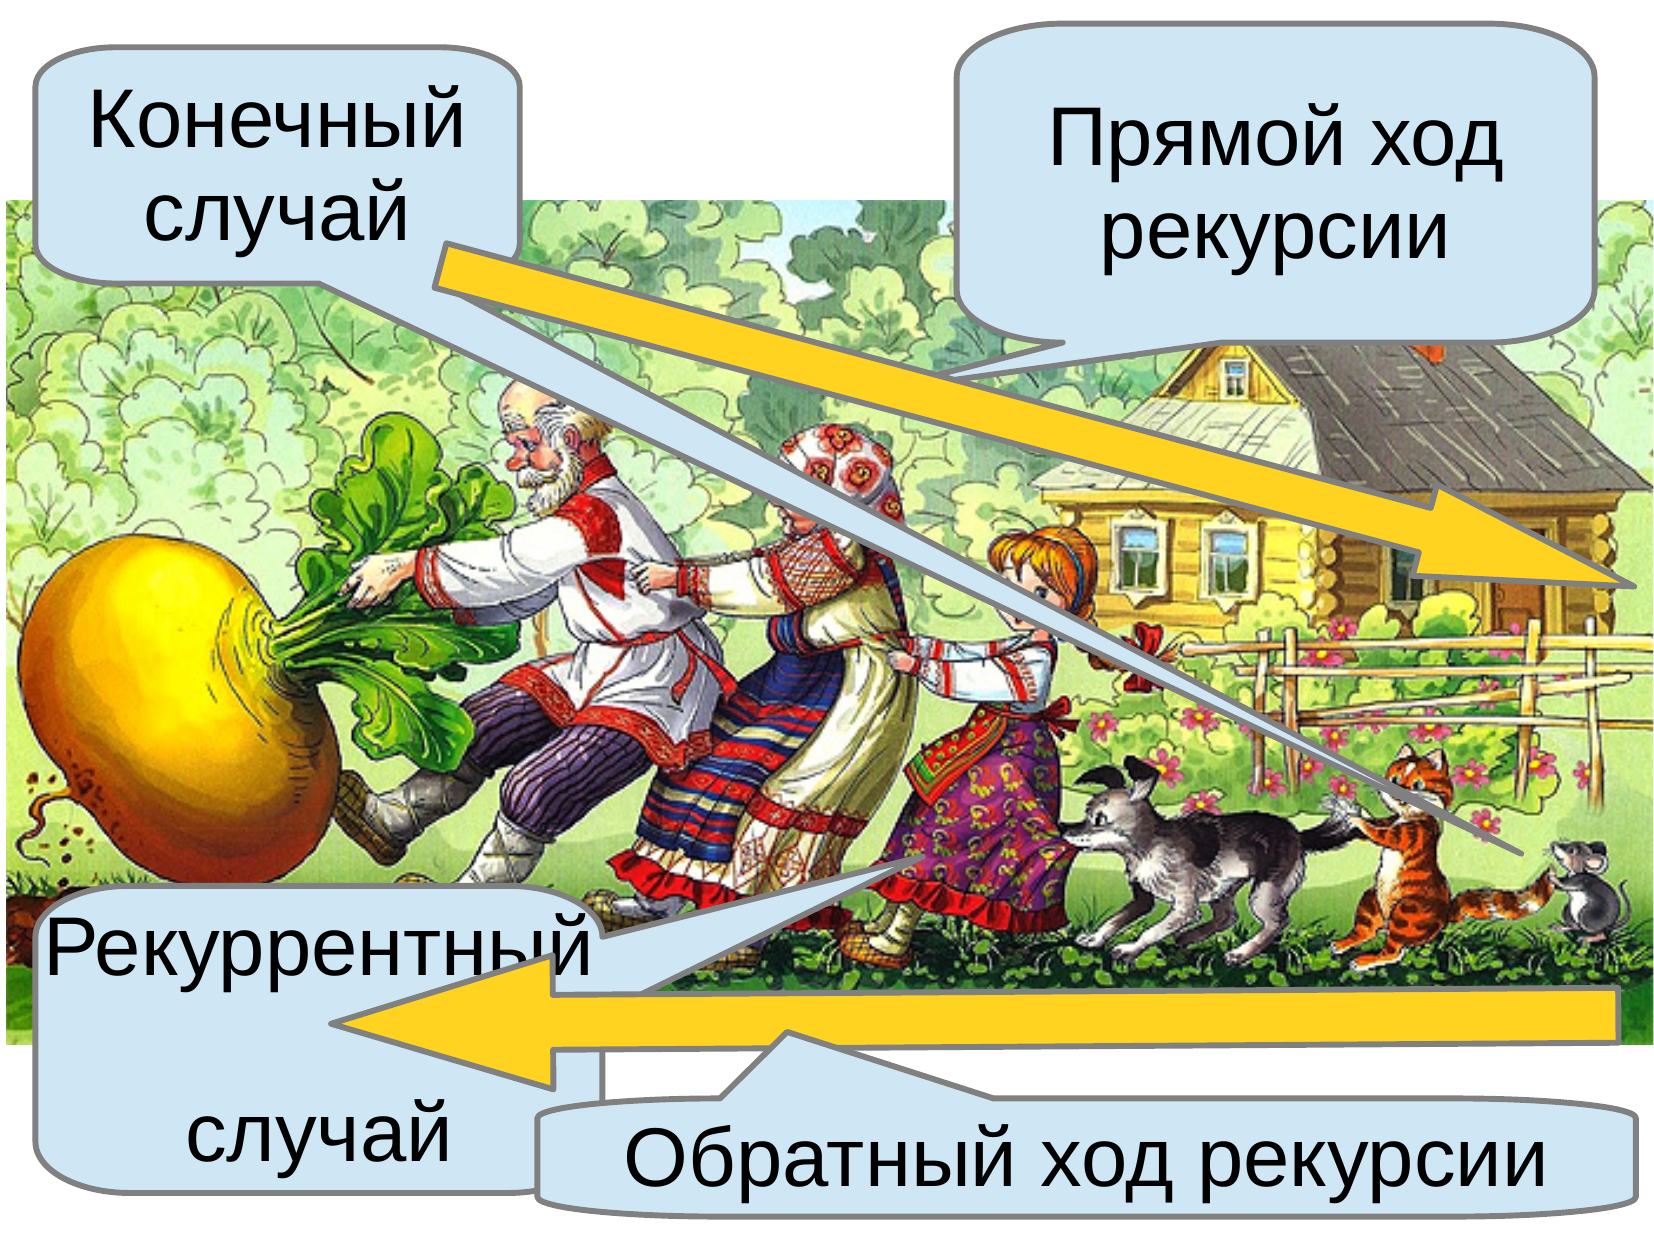

Прямой ход
рекурсии
Конечный
случай
Рекуррентный
случай
Обратный ход рекурсии